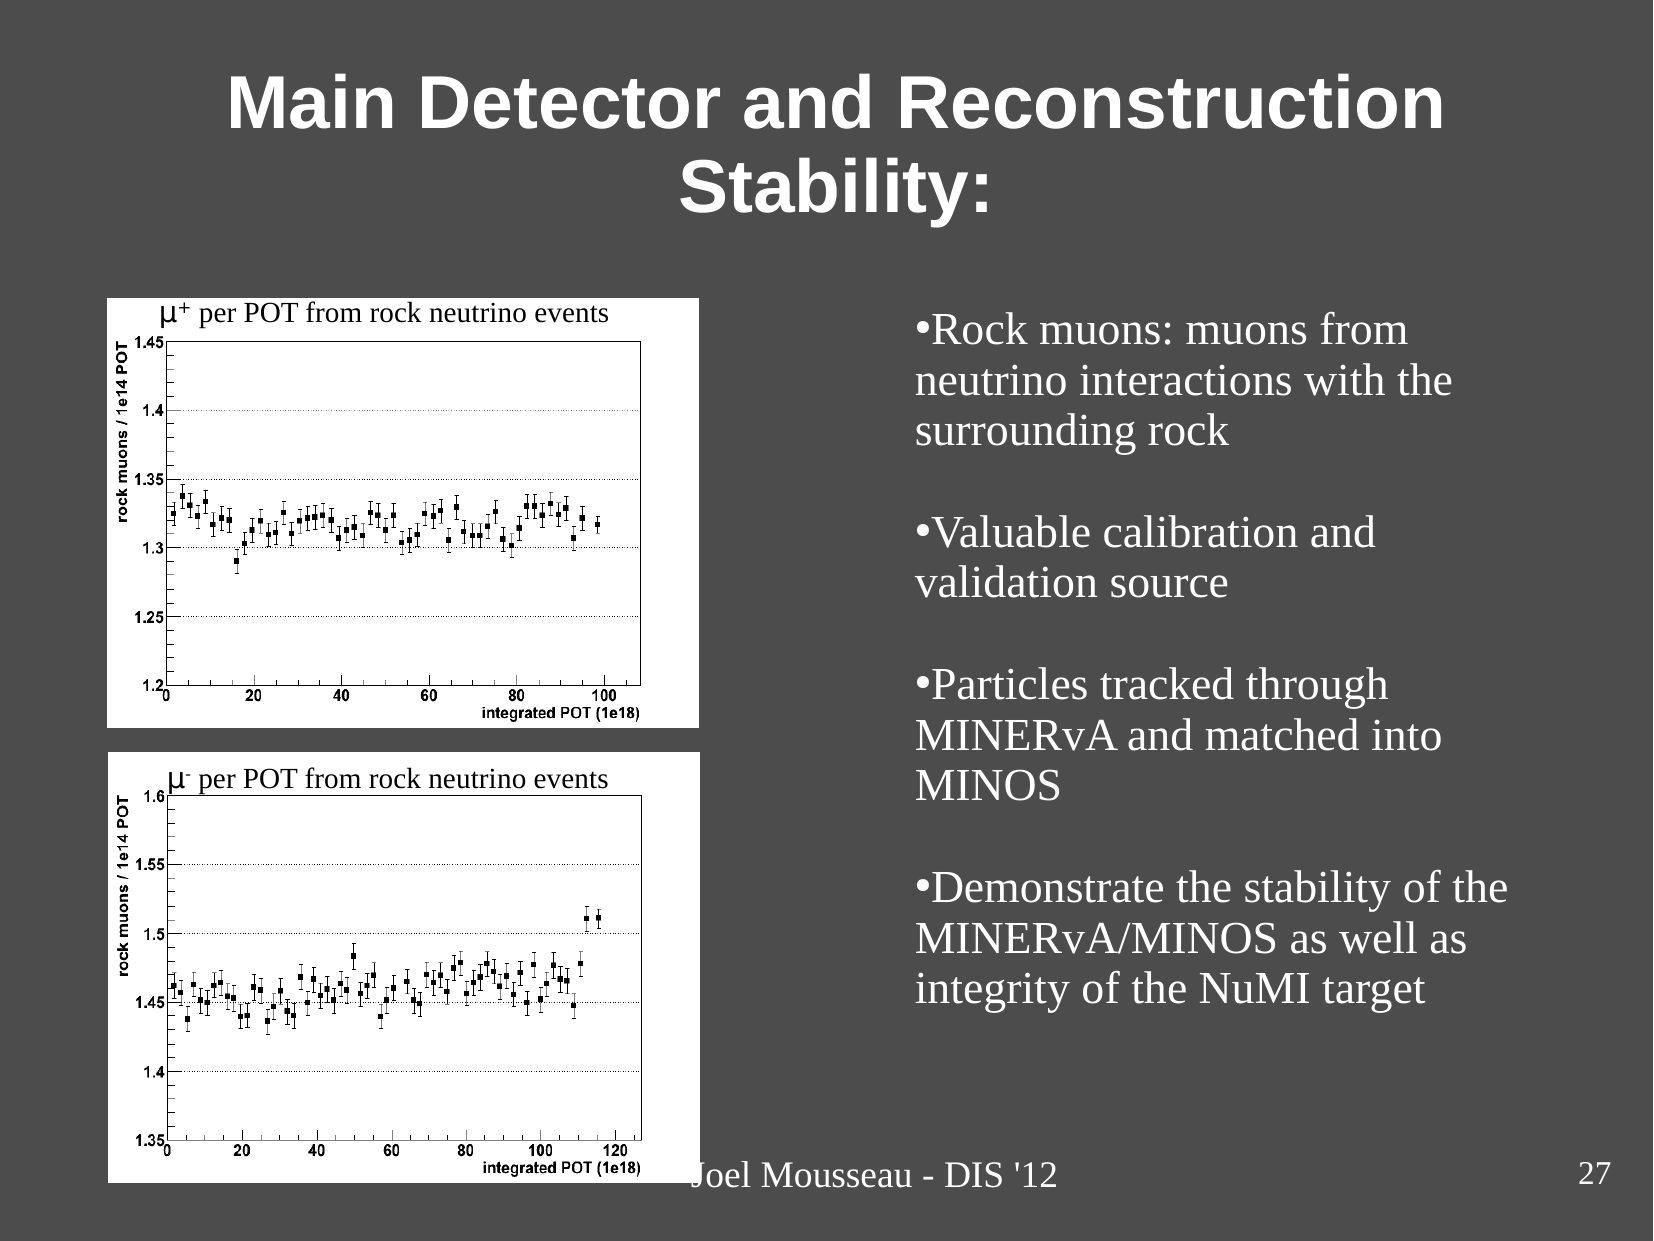

# Main Detector and Reconstruction Stability:
μ+ per POT from rock neutrino events
Rock muons: muons from neutrino interactions with the surrounding rock
Valuable calibration and validation source
Particles tracked through MINERvA and matched into MINOS
Demonstrate the stability of the MINERvA/MINOS as well as integrity of the NuMI target
μ- per POT from rock neutrino events
Joel Mousseau - DIS '12
27